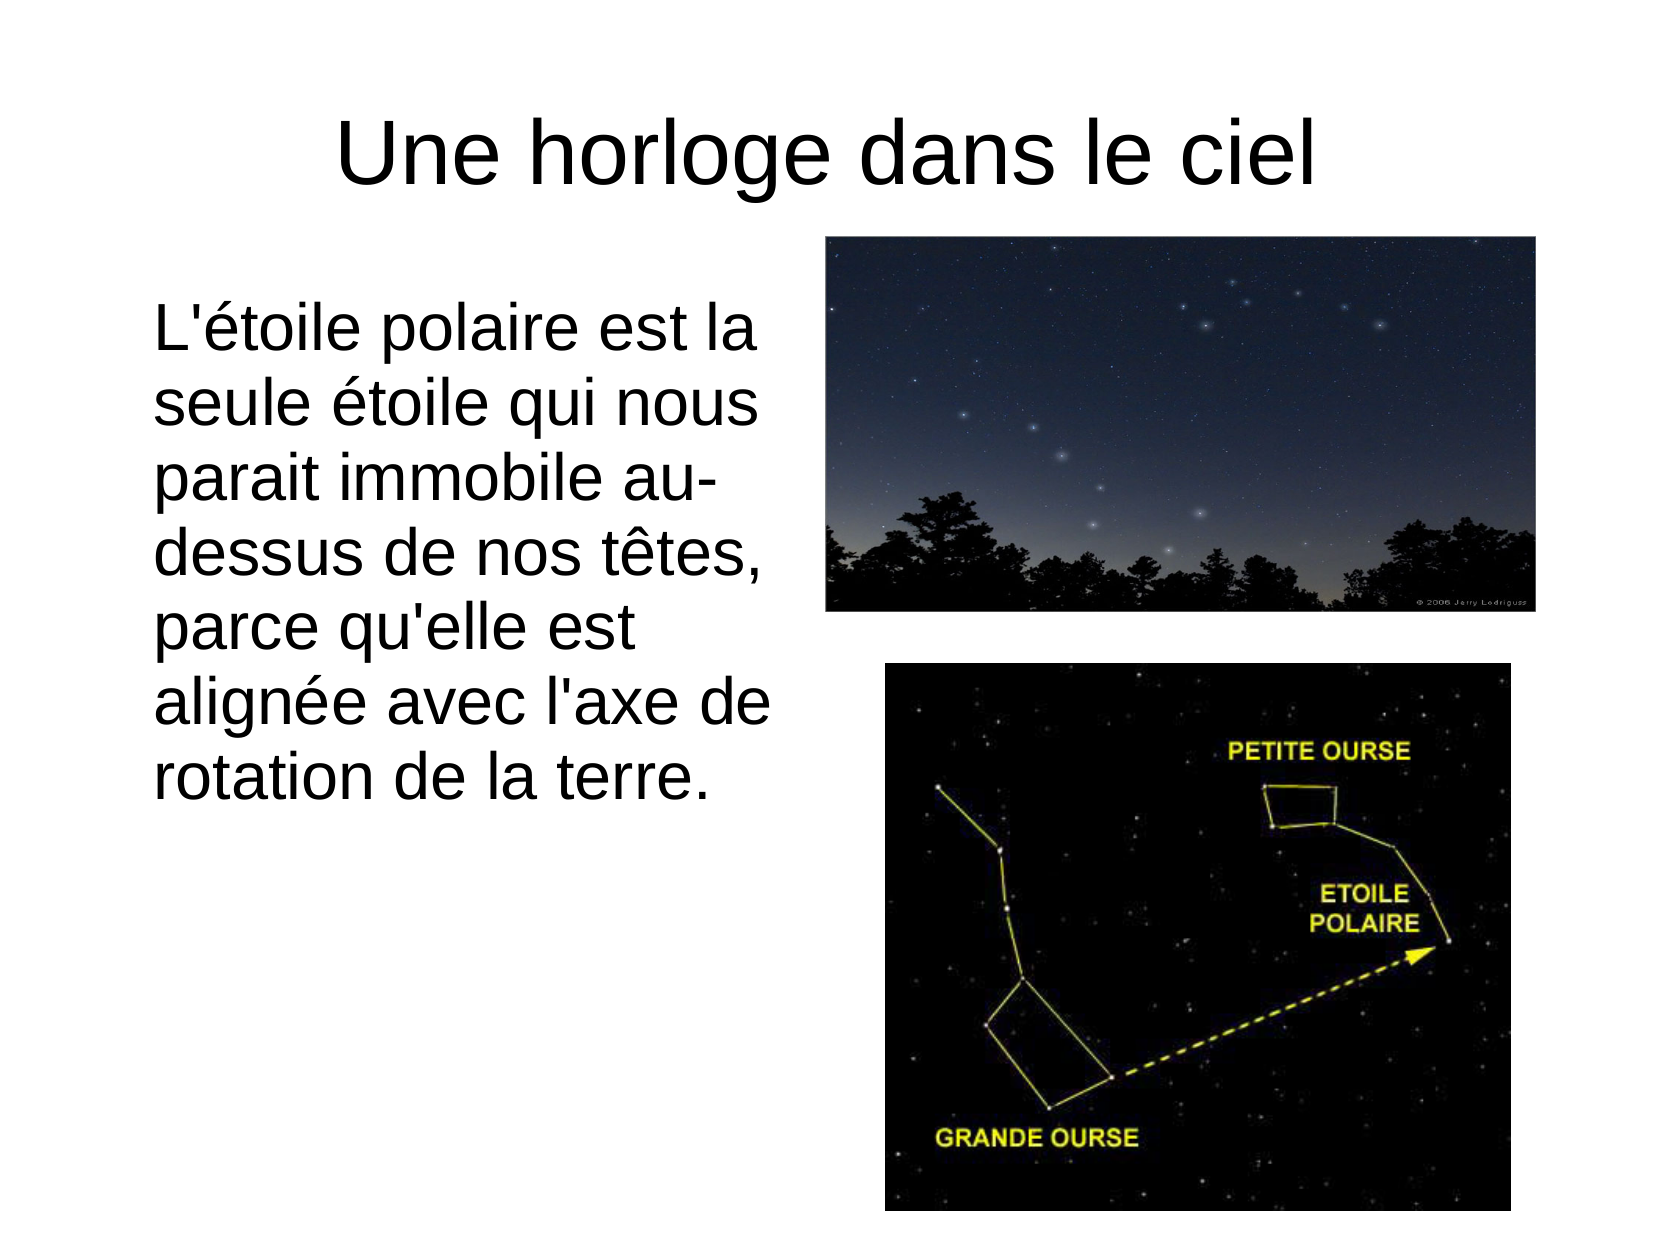

# Une horloge dans le ciel
L'étoile polaire est la seule étoile qui nous parait immobile au-dessus de nos têtes, parce qu'elle est alignée avec l'axe de rotation de la terre.